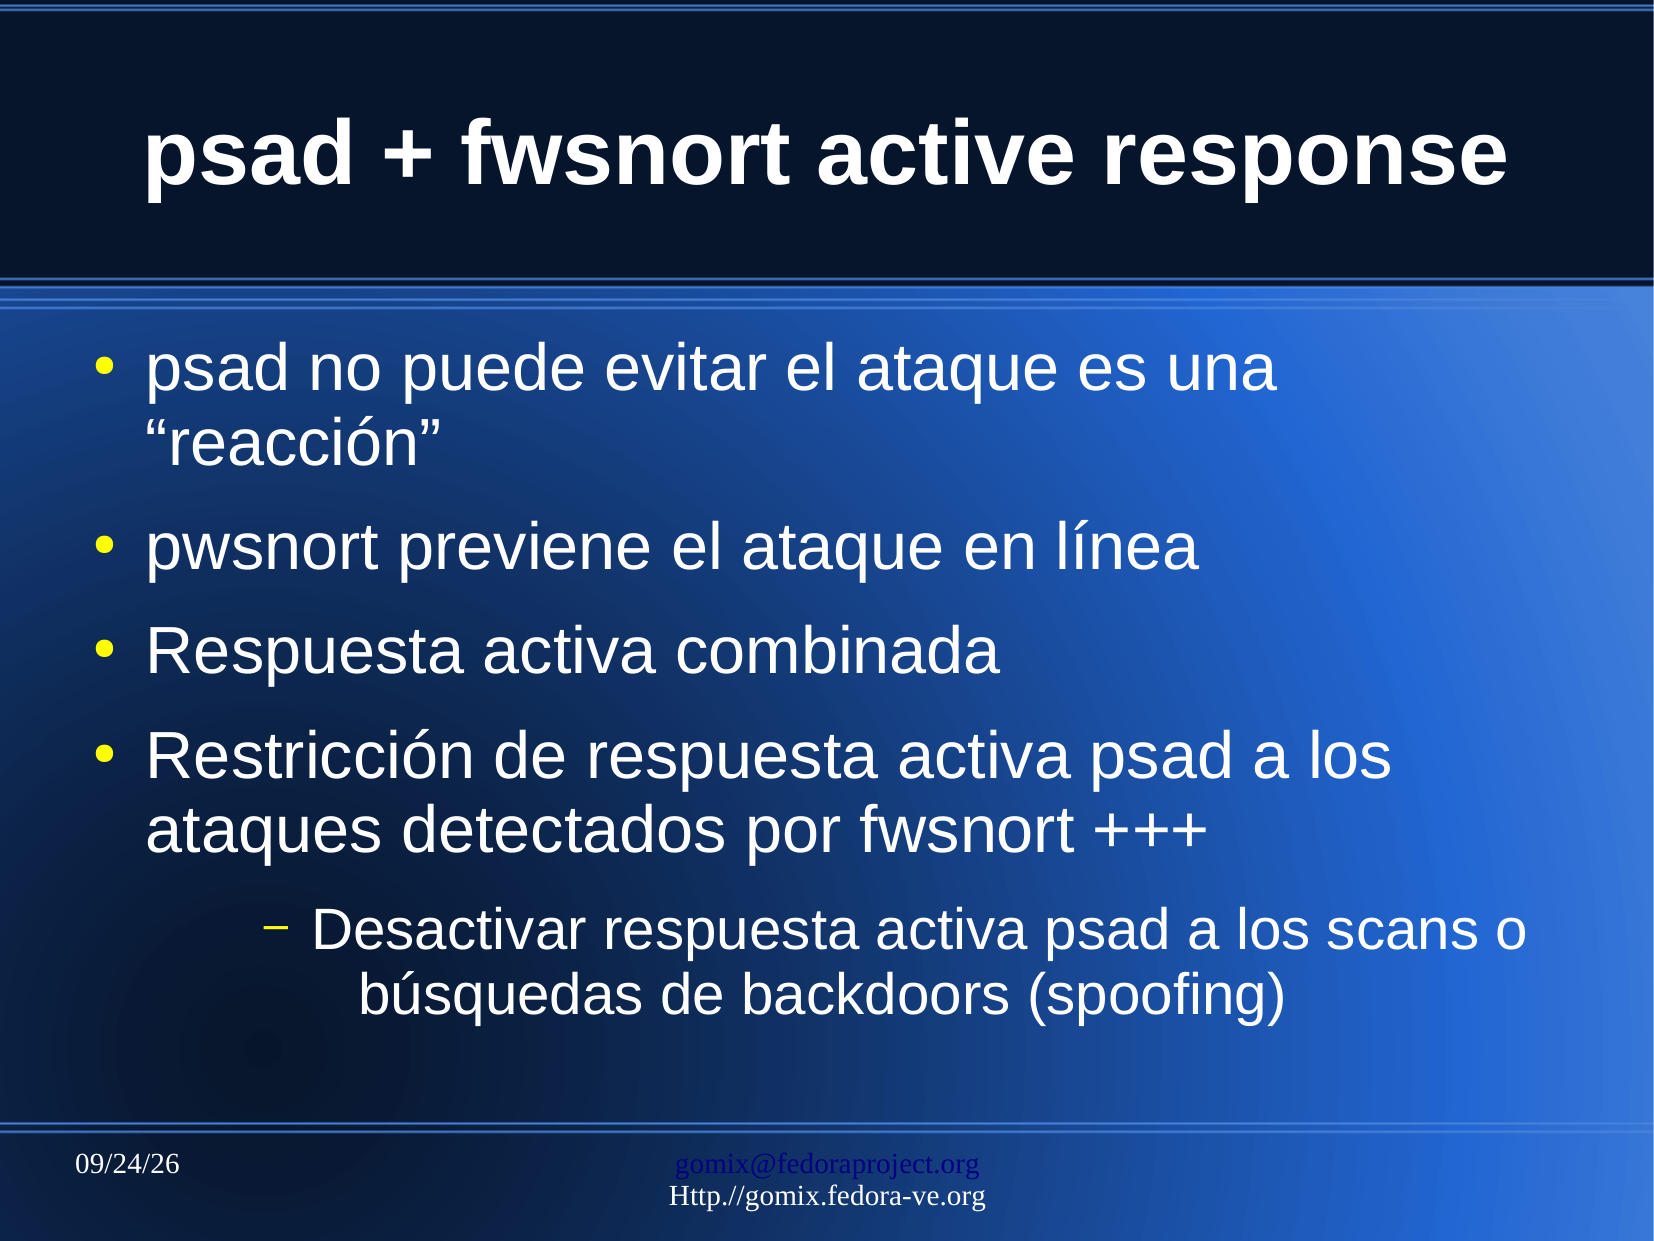

# psad + fwsnort active response
psad no puede evitar el ataque es una “reacción”
pwsnort previene el ataque en línea
Respuesta activa combinada
Restricción de respuesta activa psad a los ataques detectados por fwsnort +++
Desactivar respuesta activa psad a los scans o búsquedas de backdoors (spoofing)